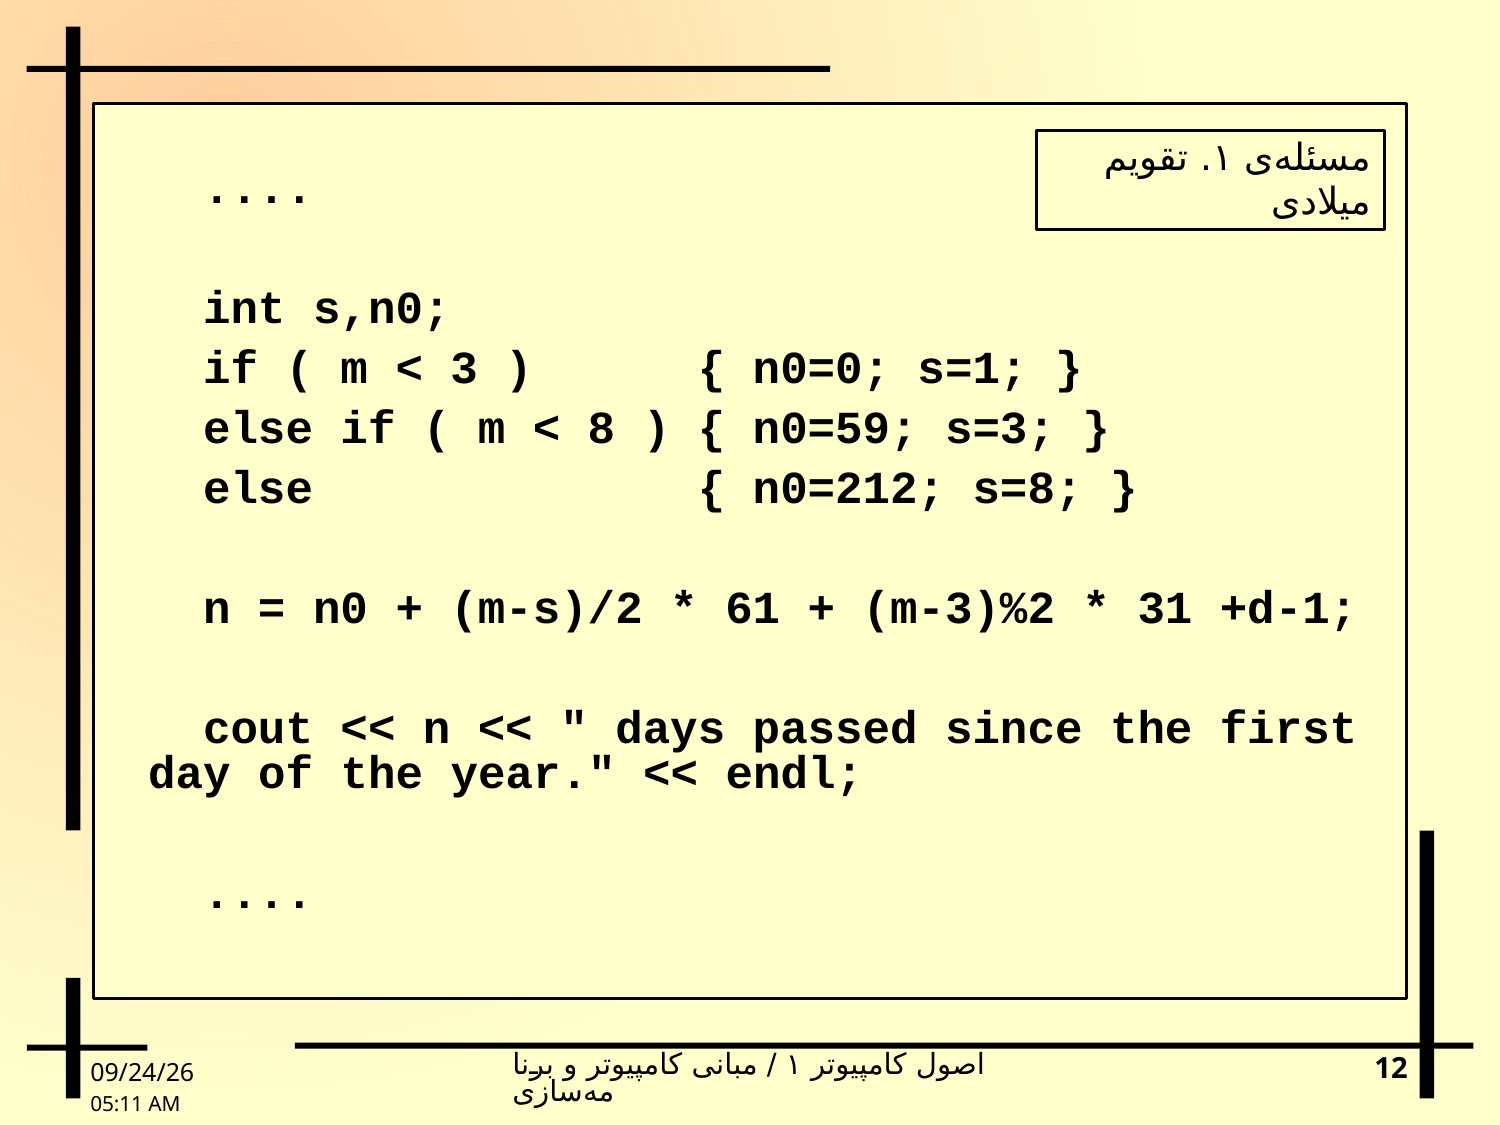

# ....
 int s,n0;
 if ( m < 3 ) { n0=0; s=1; }
 else if ( m < 8 ) { n0=59; s=3; }
 else { n0=212; s=8; }
 n = n0 + (m-s)/2 * 61 + (m-3)%2 * 31 +d-1;
 cout << n << " days passed since the first day of the year." << endl;
 ....
مسئله‌ی ۱. تقویم میلادی
اصول کامپیوتر ۱ / مبانی کامپیوتر و برنامه‌سازی
12